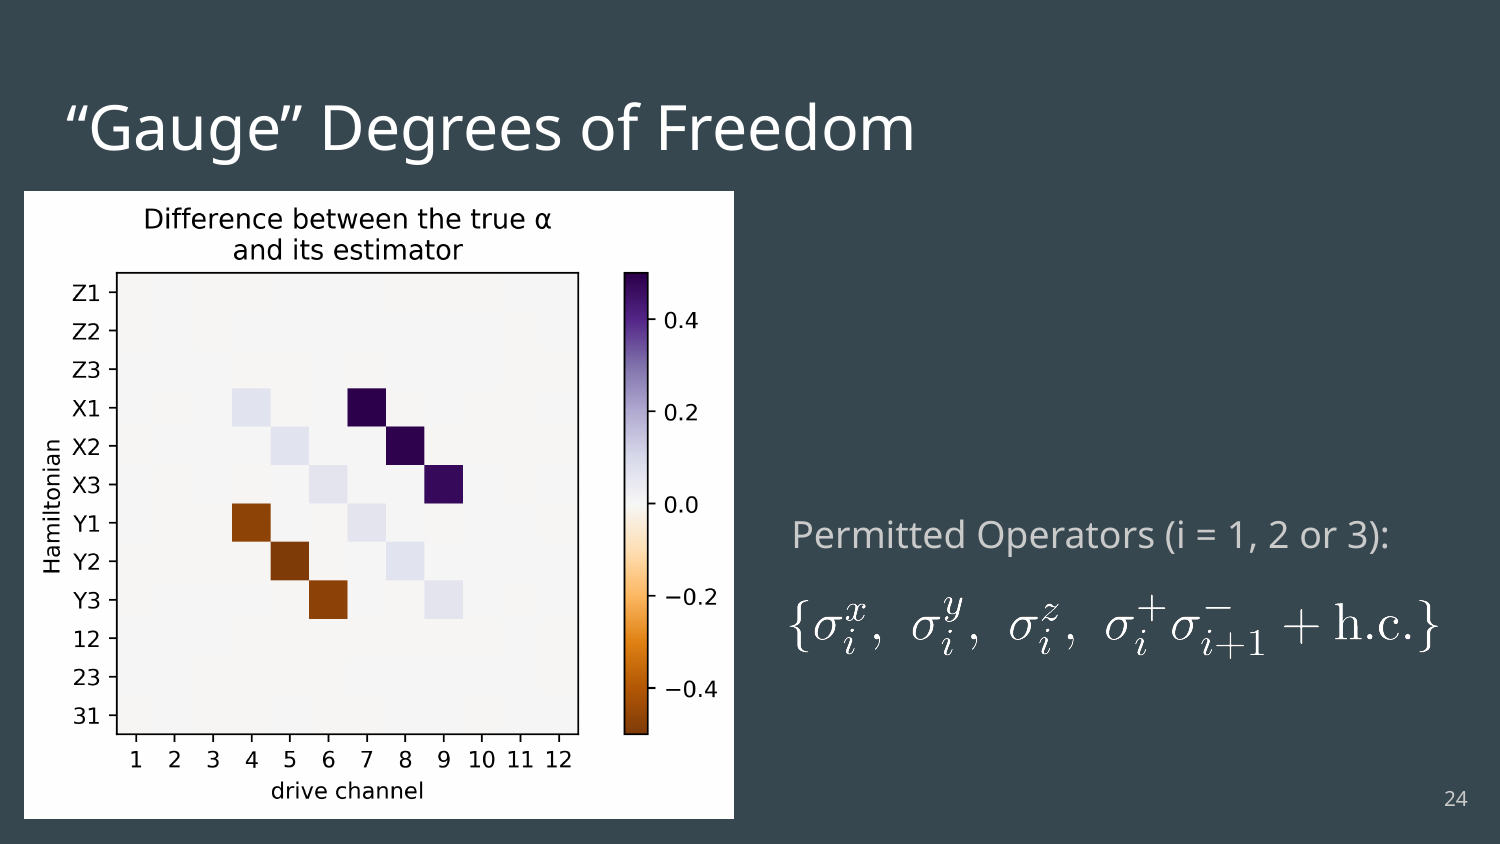

# “Gauge” Degrees of Freedom
Permitted Operators (i = 1, 2 or 3):